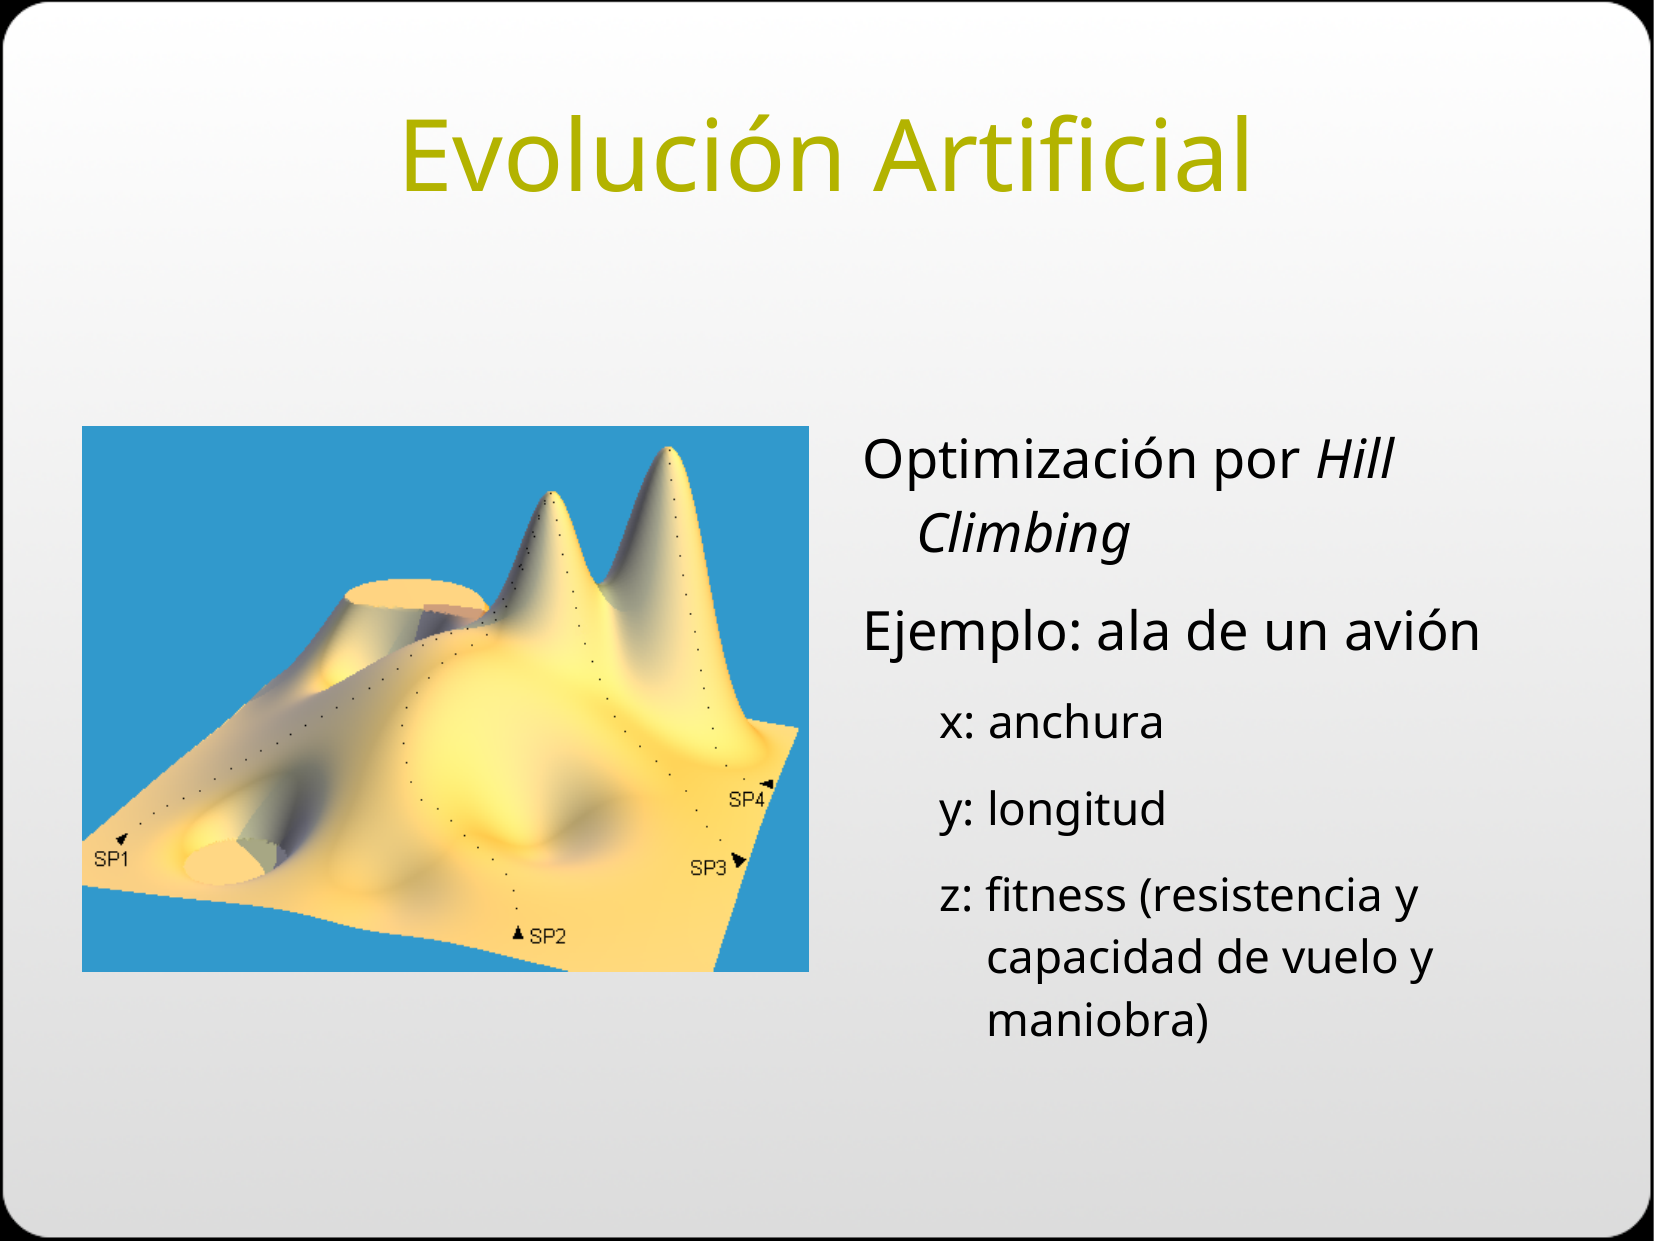

# Evolución Artificial
Optimización por Hill Climbing
Ejemplo: ala de un avión
x: anchura
y: longitud
z: fitness (resistencia y capacidad de vuelo y maniobra)